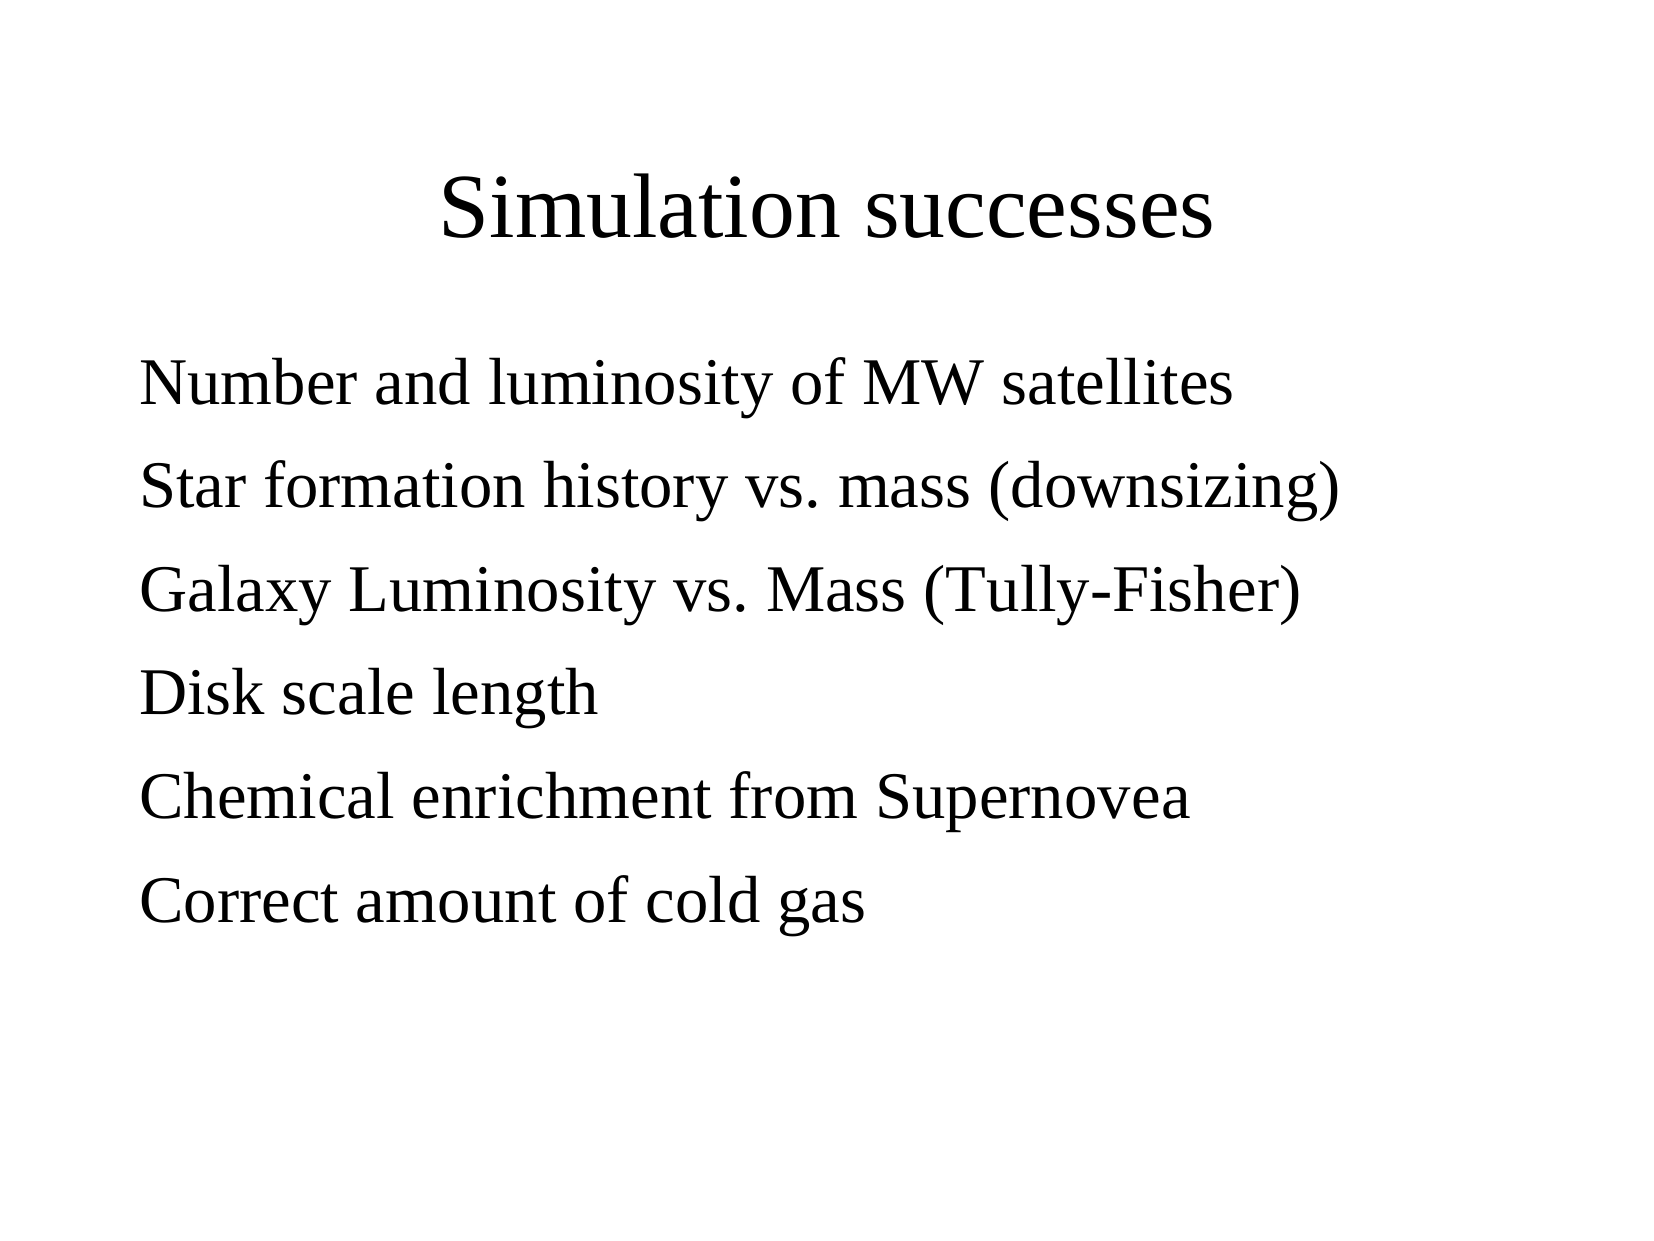

# Simulation successes
Number and luminosity of MW satellites
Star formation history vs. mass (downsizing)
Galaxy Luminosity vs. Mass (Tully-Fisher)
Disk scale length
Chemical enrichment from Supernovea
Correct amount of cold gas